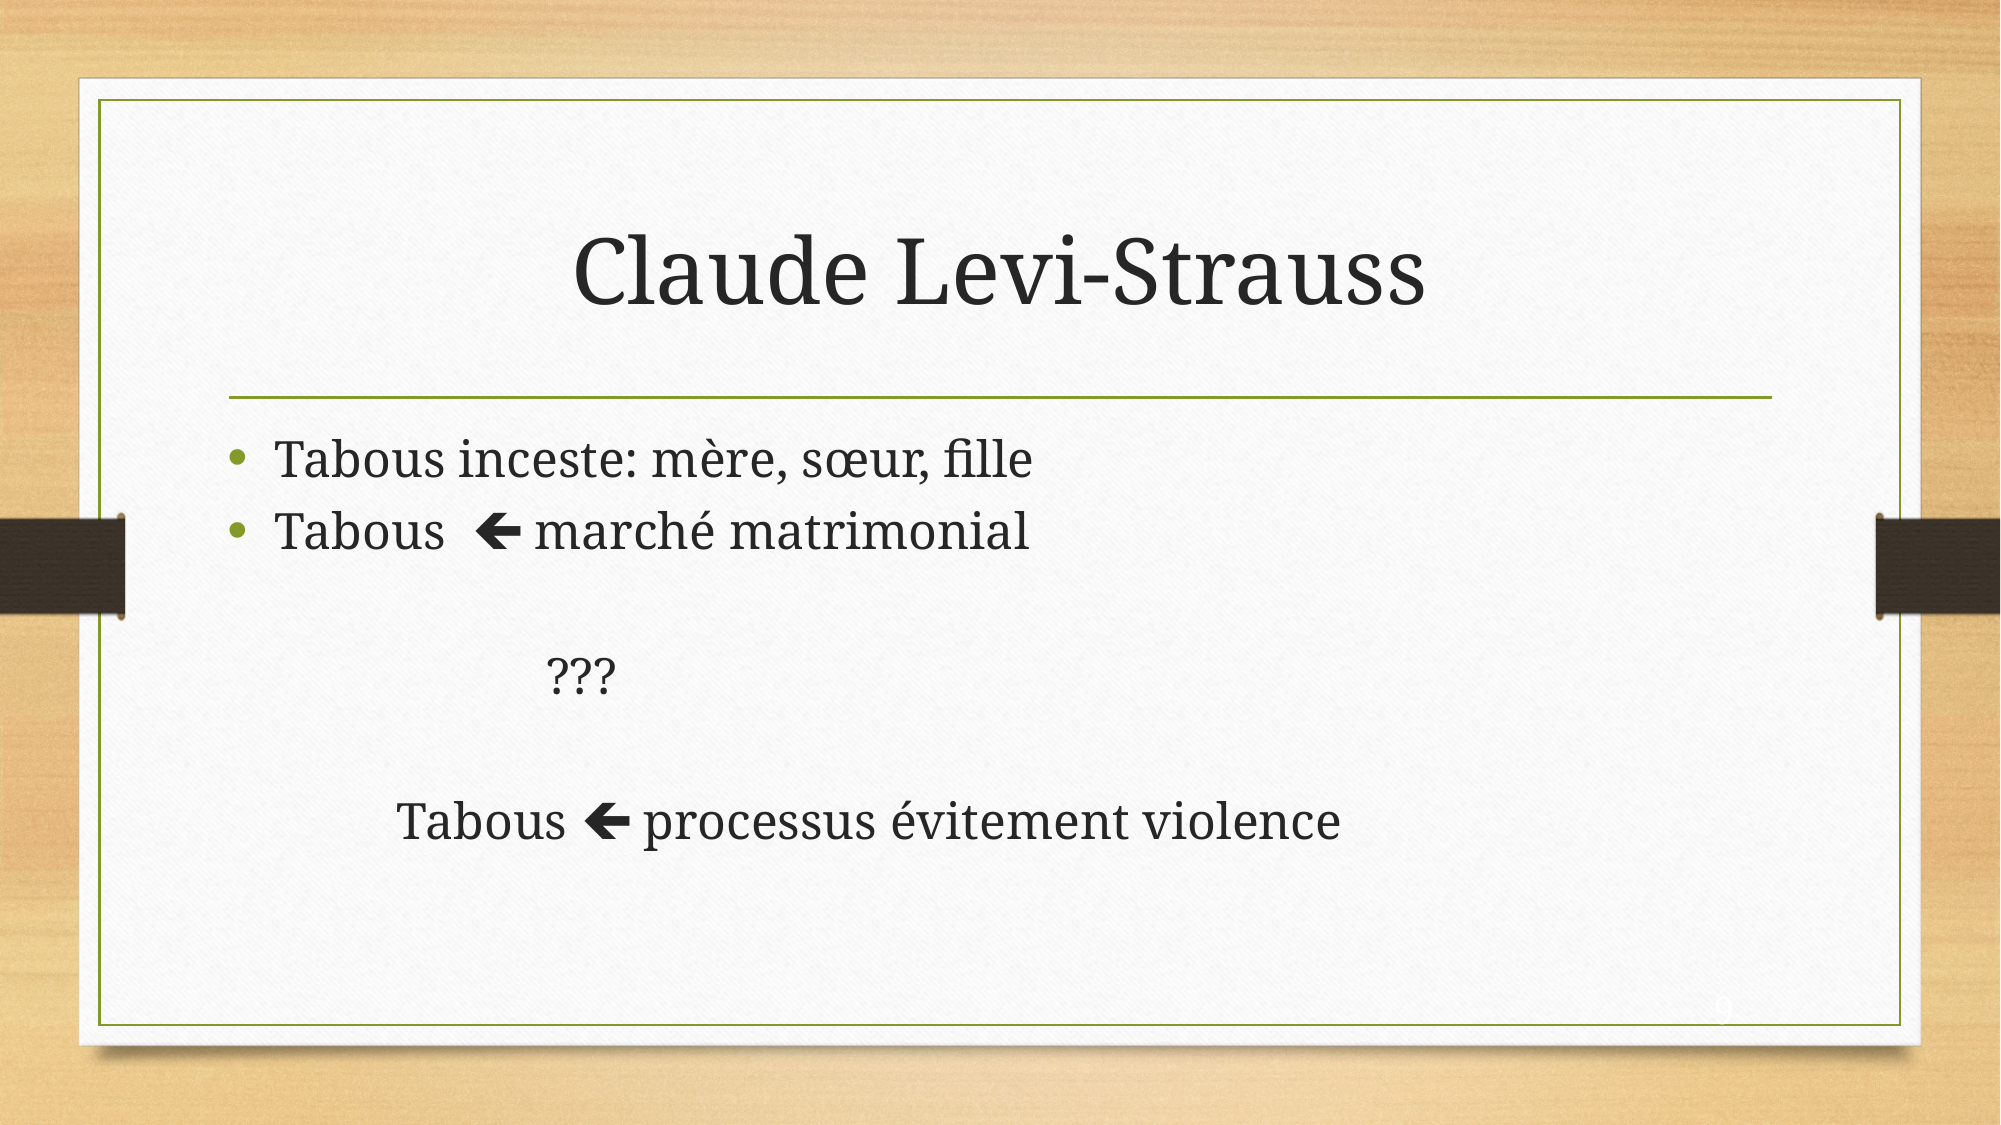

# Claude Levi-Strauss
Tabous inceste: mère, sœur, fille
Tabous	 marché matrimonial
			???
	Tabous  processus évitement violence